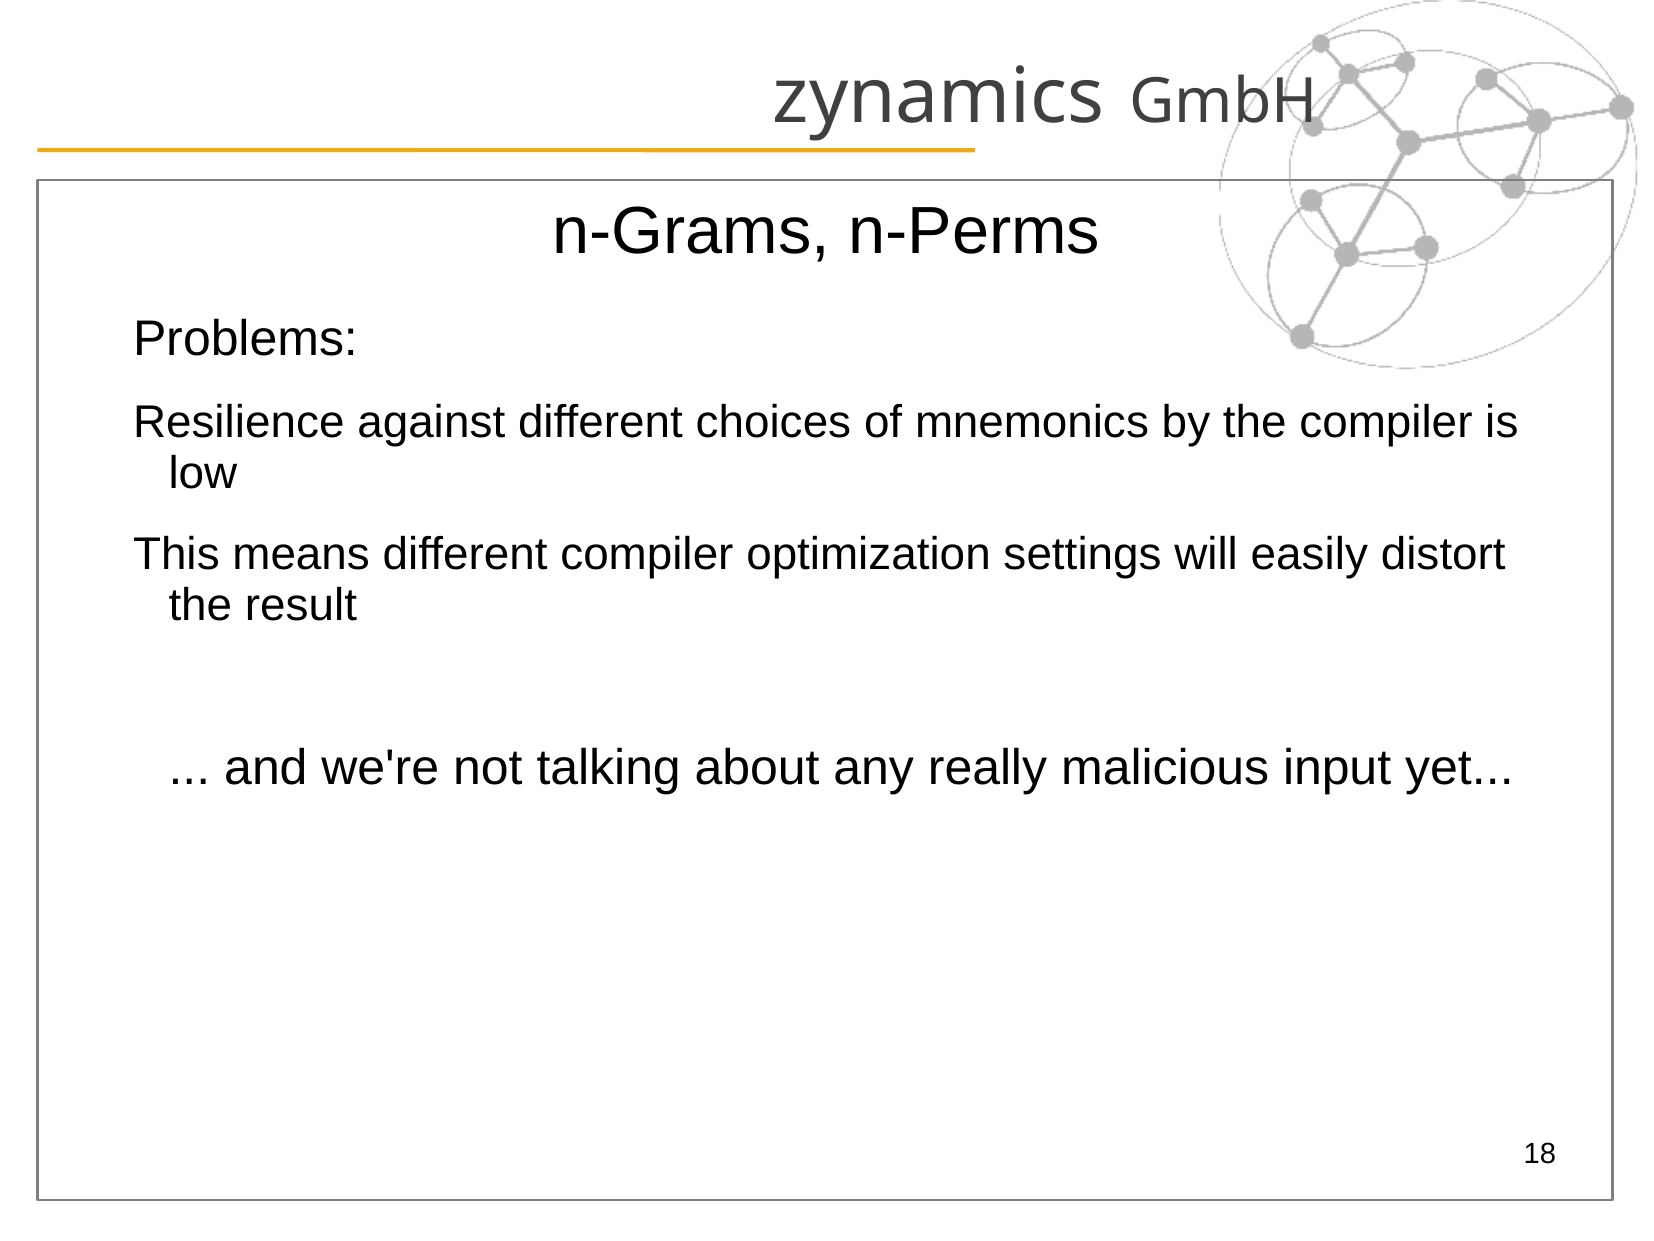

zynamics GmbH
# n-Grams, n-Perms
Problems:
Resilience against different choices of mnemonics by the compiler is low
This means different compiler optimization settings will easily distort the result
... and we're not talking about any really malicious input yet...